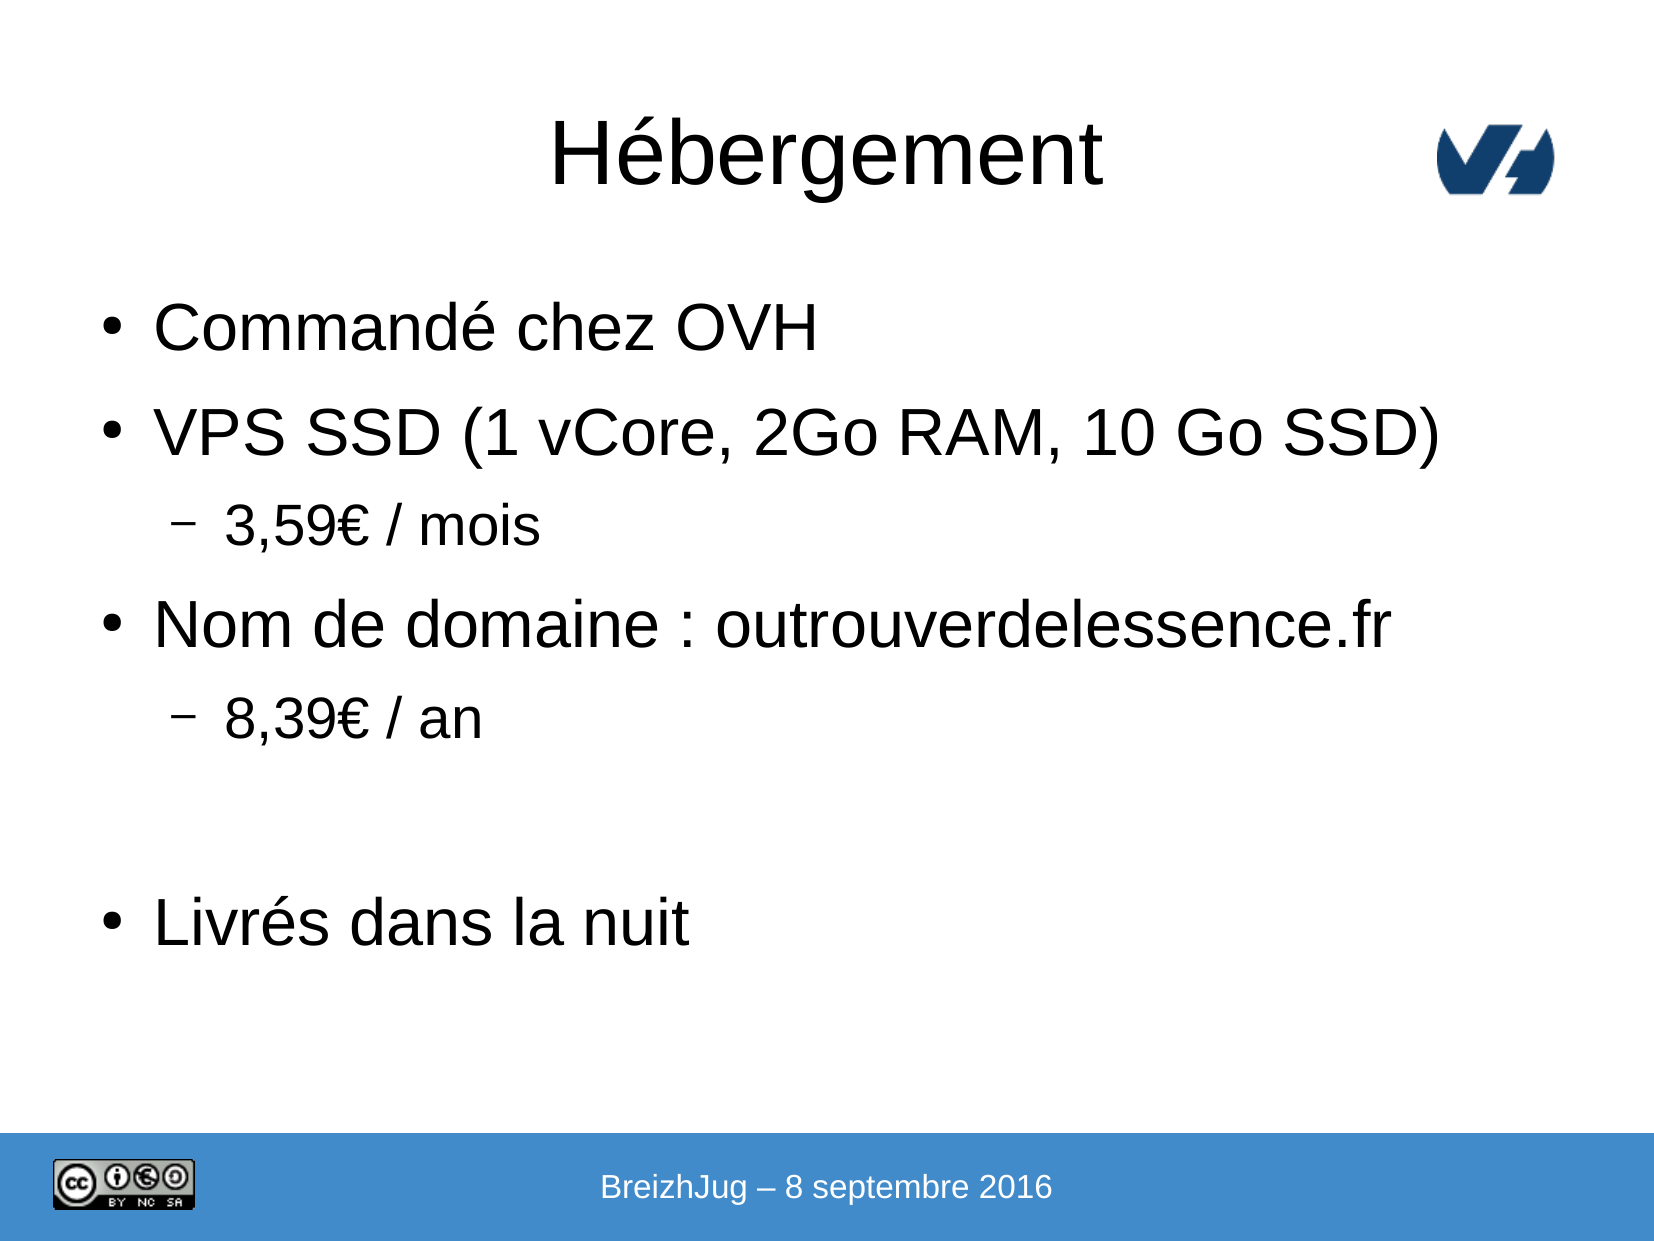

# Hébergement
Commandé chez OVH
VPS SSD (1 vCore, 2Go RAM, 10 Go SSD)
3,59€ / mois
Nom de domaine : outrouverdelessence.fr
8,39€ / an
Livrés dans la nuit